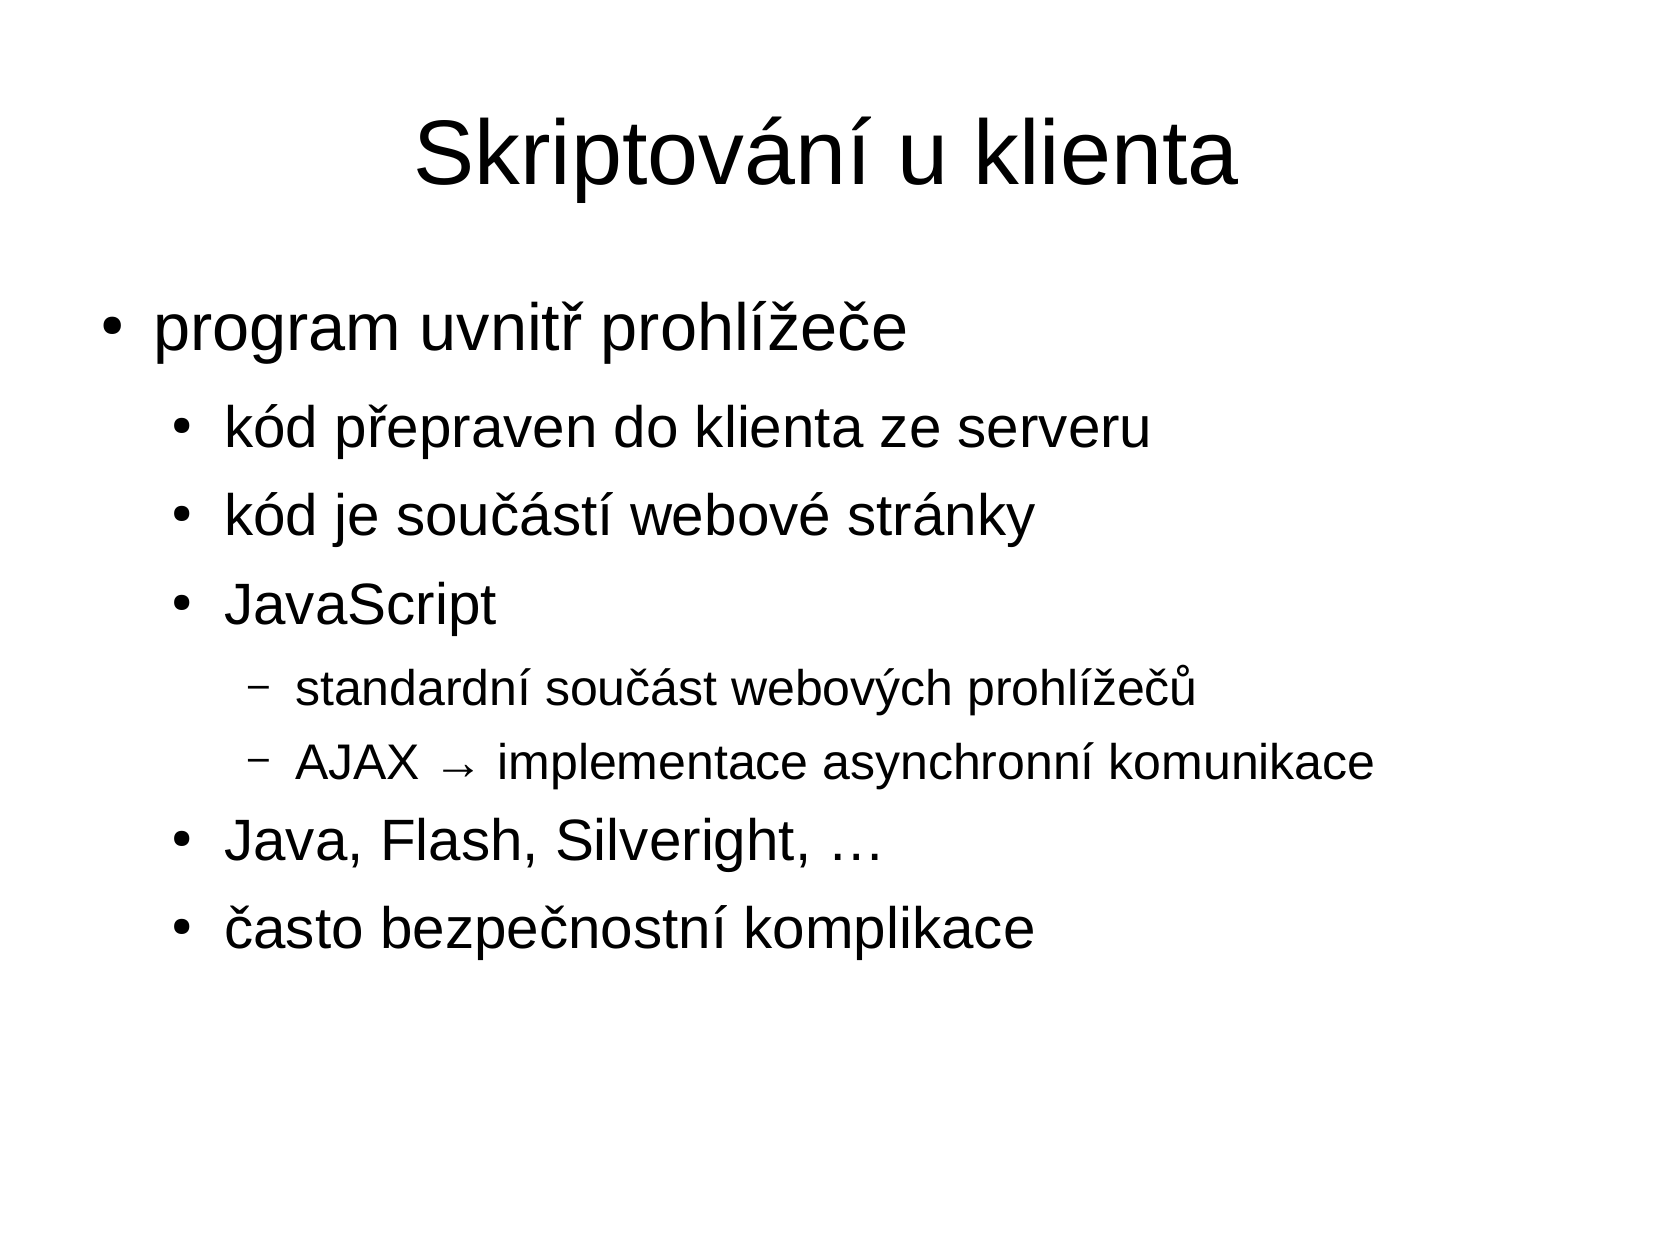

# Skriptování u klienta
program uvnitř prohlížeče
kód přepraven do klienta ze serveru
kód je součástí webové stránky
JavaScript
standardní součást webových prohlížečů
AJAX → implementace asynchronní komunikace
Java, Flash, Silveright, …
často bezpečnostní komplikace